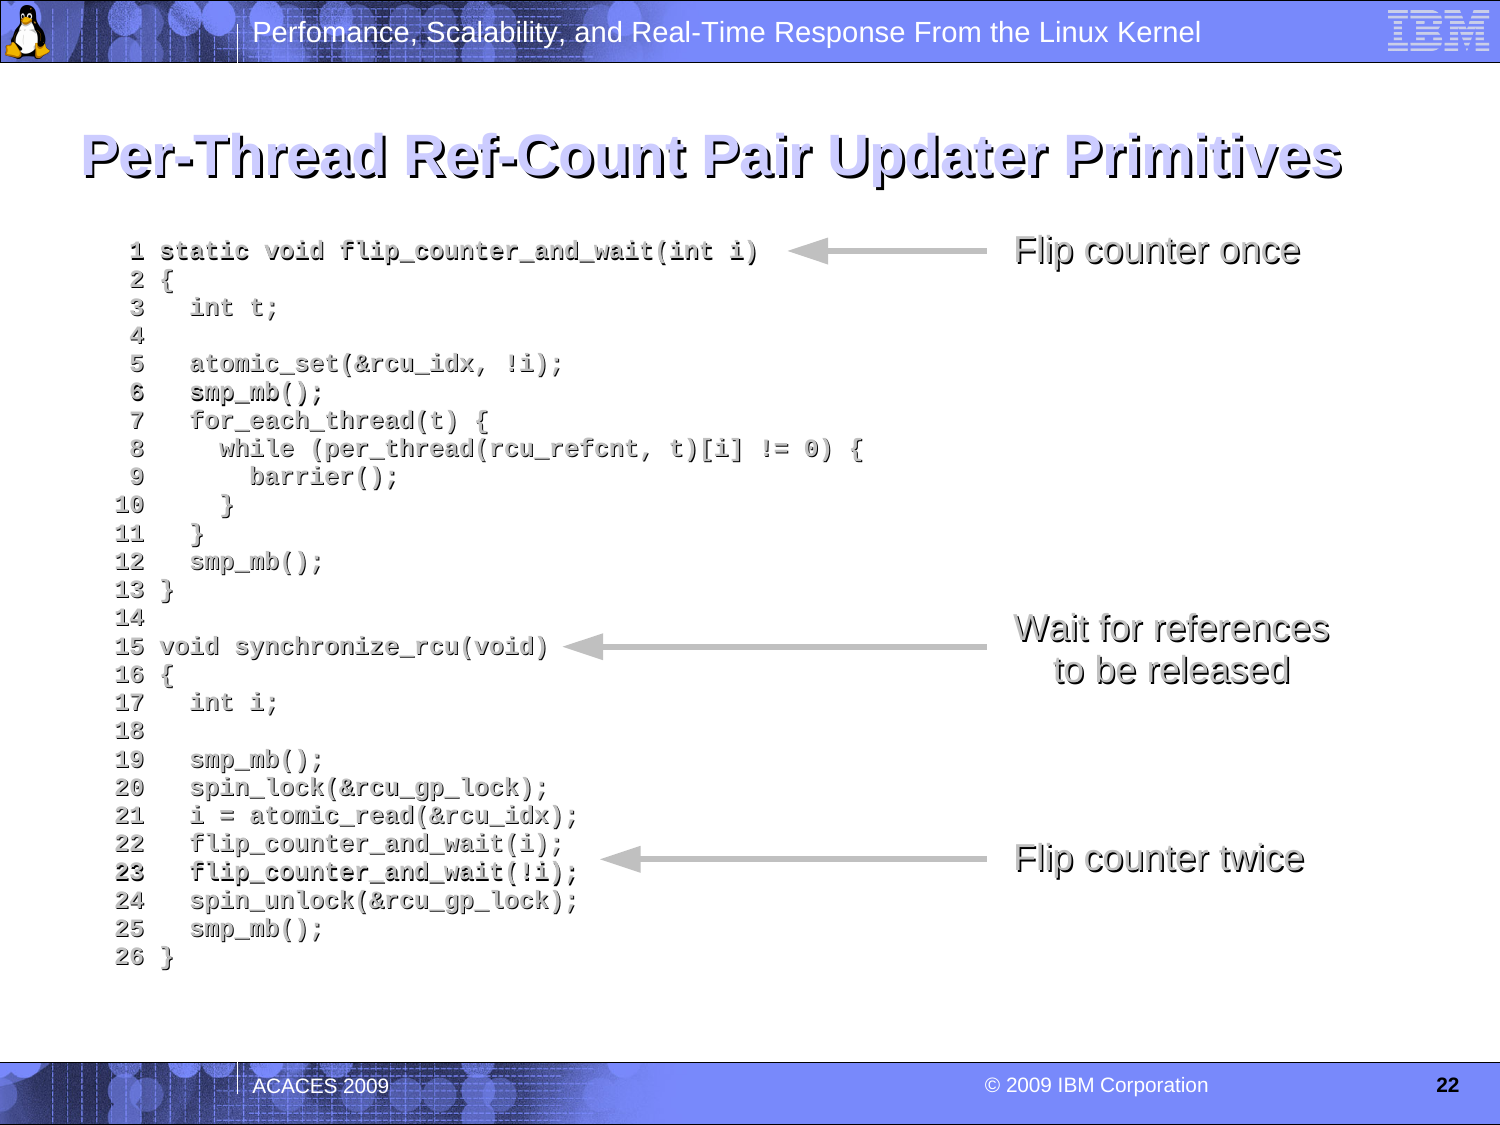

# Per-Thread Ref-Count Pair Updater Primitives
Flip counter once
 1 static void flip_counter_and_wait(int i)
 2 {
 3 int t;
 4
 5 atomic_set(&rcu_idx, !i);
 6 smp_mb();
 7 for_each_thread(t) {
 8 while (per_thread(rcu_refcnt, t)[i] != 0) {
 9 barrier();
 10 }
 11 }
 12 smp_mb();
 13 }
 14
 15 void synchronize_rcu(void)
 16 {
 17 int i;
 18
 19 smp_mb();
 20 spin_lock(&rcu_gp_lock);
 21 i = atomic_read(&rcu_idx);
 22 flip_counter_and_wait(i);
 23 flip_counter_and_wait(!i);
 24 spin_unlock(&rcu_gp_lock);
 25 smp_mb();
 26 }
Wait for references
to be released
Flip counter twice
22